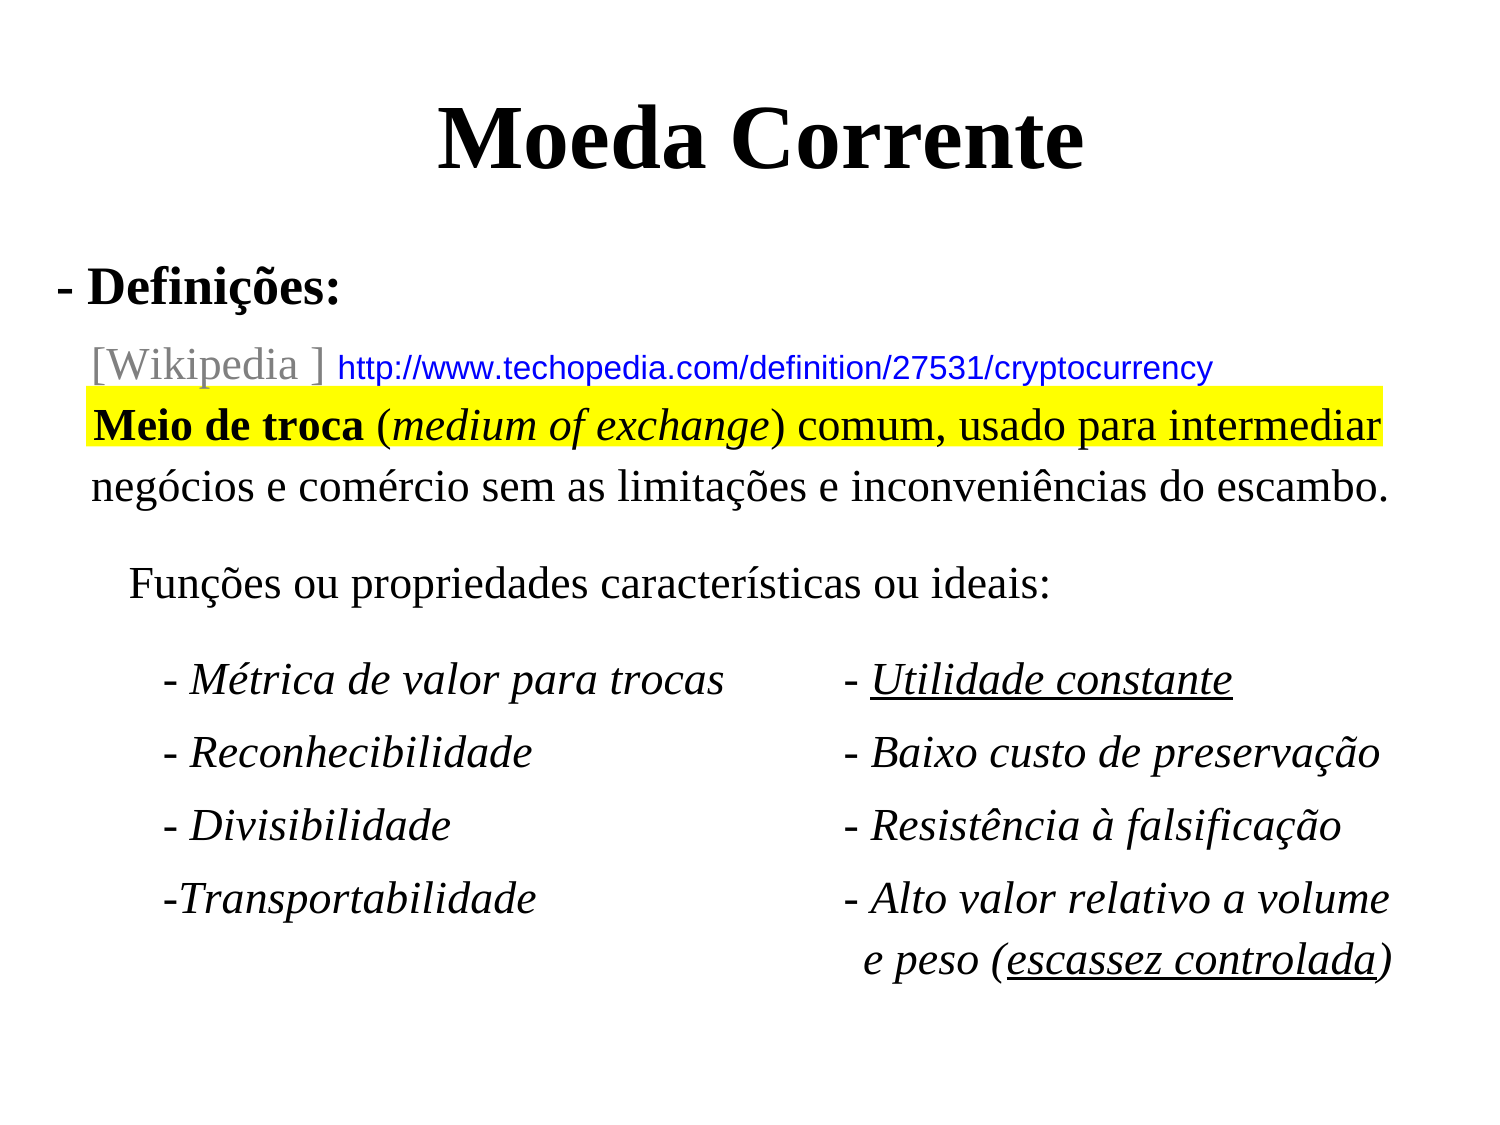

# Moeda Corrente
- Definições:
[Wikipedia ] http://www.techopedia.com/definition/27531/cryptocurrency
Meio de troca (medium of exchange) comum, usado para intermediar
	negócios e comércio sem as limitações e inconveniências do escambo.
Funções ou propriedades características ou ideais:
 - Métrica de valor para trocas	- Utilidade constante
 - Reconhecibilidade			- Baixo custo de preservação
 - Divisibilidade			- Resistência à falsificação
 -Transportabilidade			- Alto valor relativo a volume
							e peso (escassez controlada)